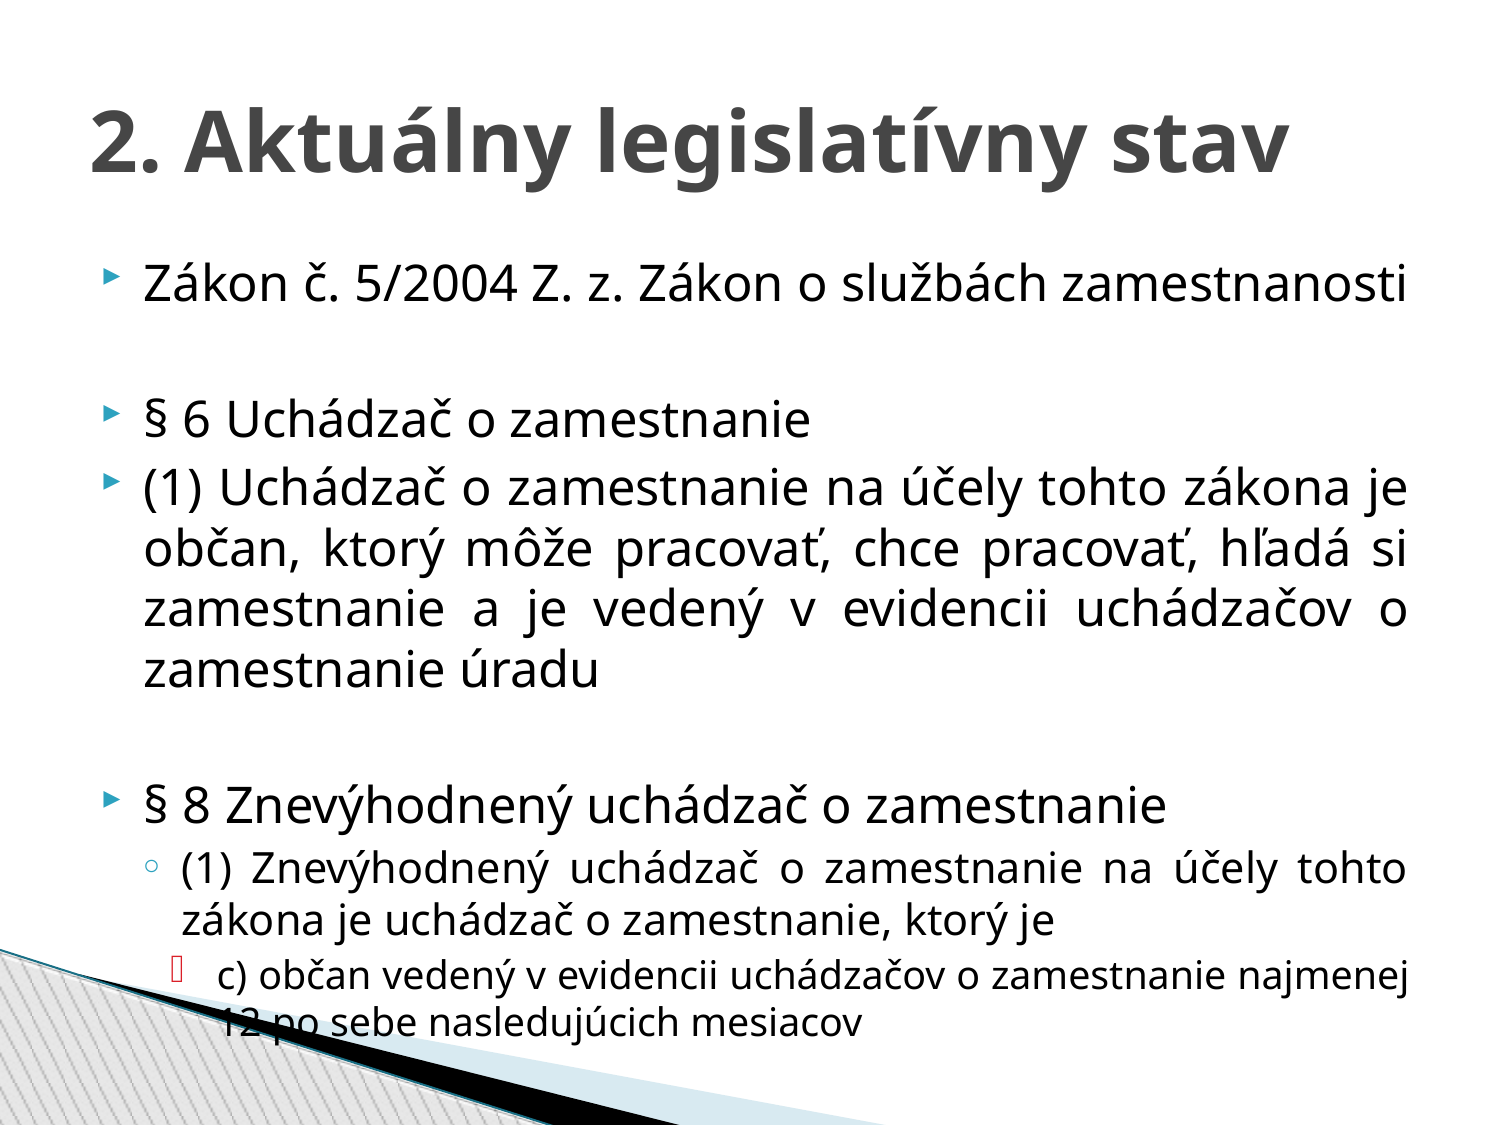

2. Aktuálny legislatívny stav
Zákon č. 5/2004 Z. z. Zákon o službách zamestnanosti
§ 6 Uchádzač o zamestnanie
(1) Uchádzač o zamestnanie na účely tohto zákona je občan, ktorý môže pracovať, chce pracovať, hľadá si zamestnanie a je vedený v evidencii uchádzačov o zamestnanie úradu
§ 8 Znevýhodnený uchádzač o zamestnanie
(1) Znevýhodnený uchádzač o zamestnanie na účely tohto zákona je uchádzač o zamestnanie, ktorý je
c) občan vedený v evidencii uchádzačov o zamestnanie najmenej 12 po sebe nasledujúcich mesiacov